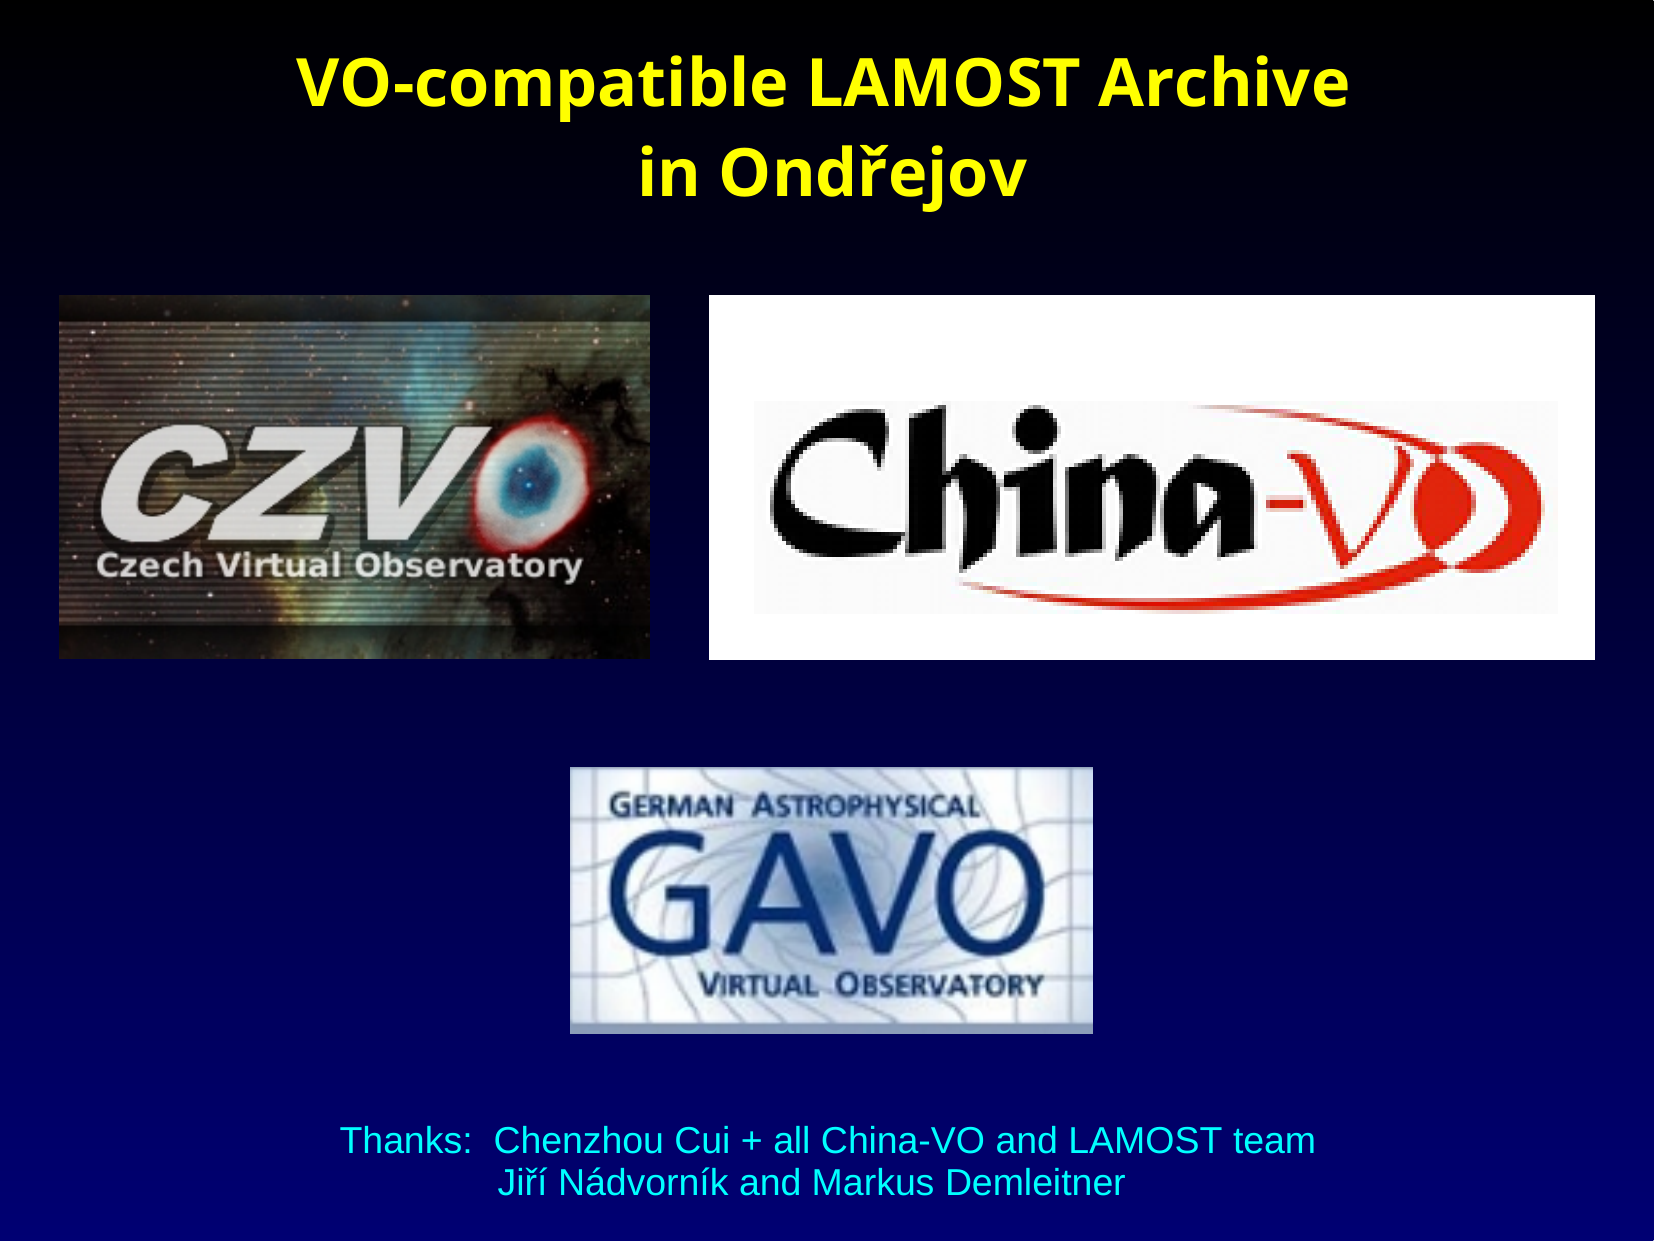

# VO-compatible LAMOST Archive in Ondřejov
Thanks: Chenzhou Cui + all China-VO and LAMOST team
		 Jiří Nádvorník and Markus Demleitner